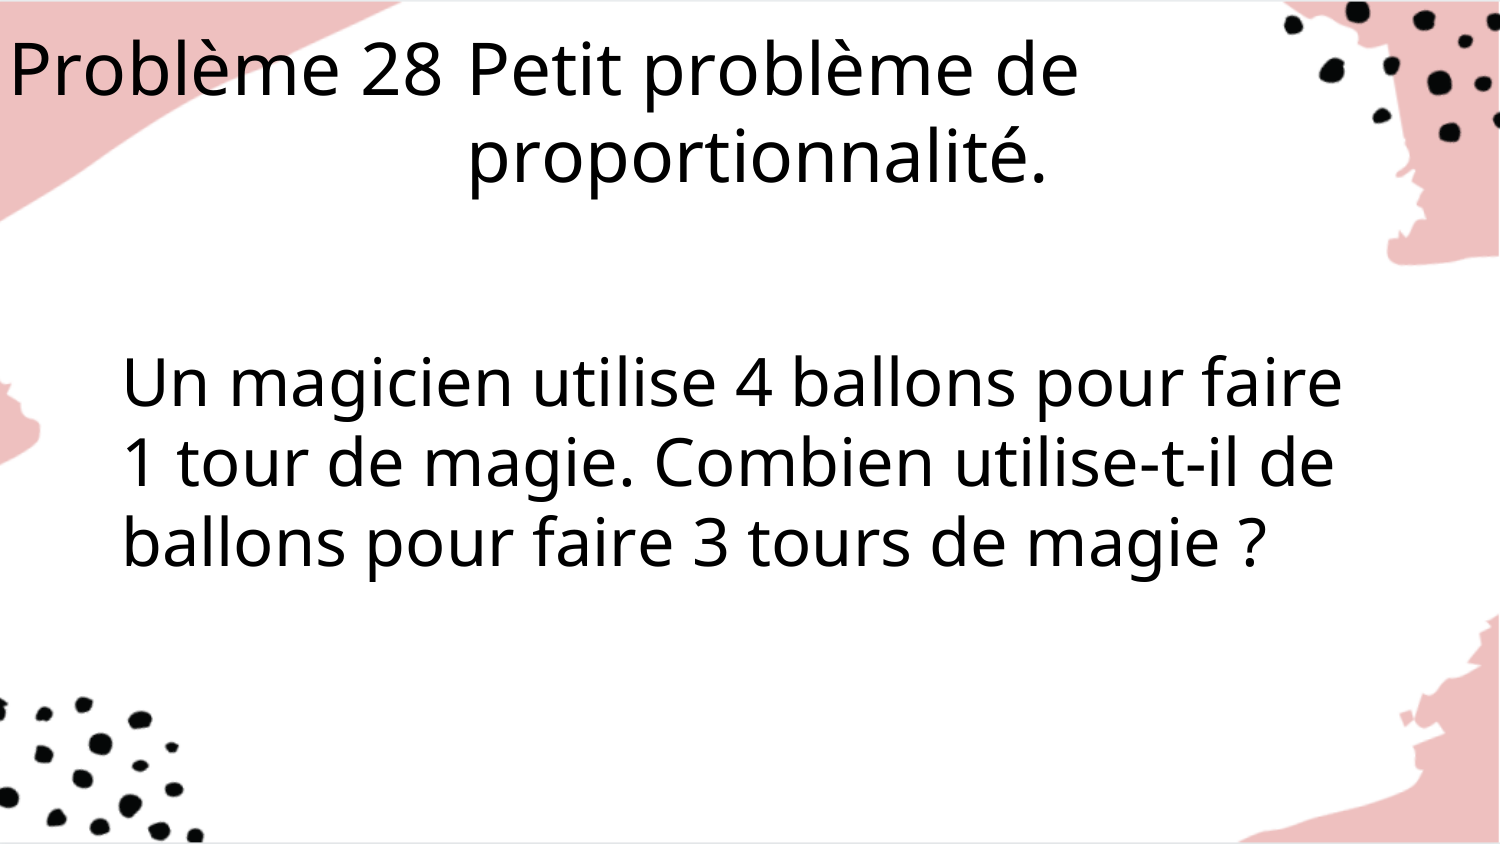

Problème 28
Petit problème de proportionnalité.
Un magicien utilise 4 ballons pour faire 1 tour de magie. Combien utilise-t-il de ballons pour faire 3 tours de magie ?